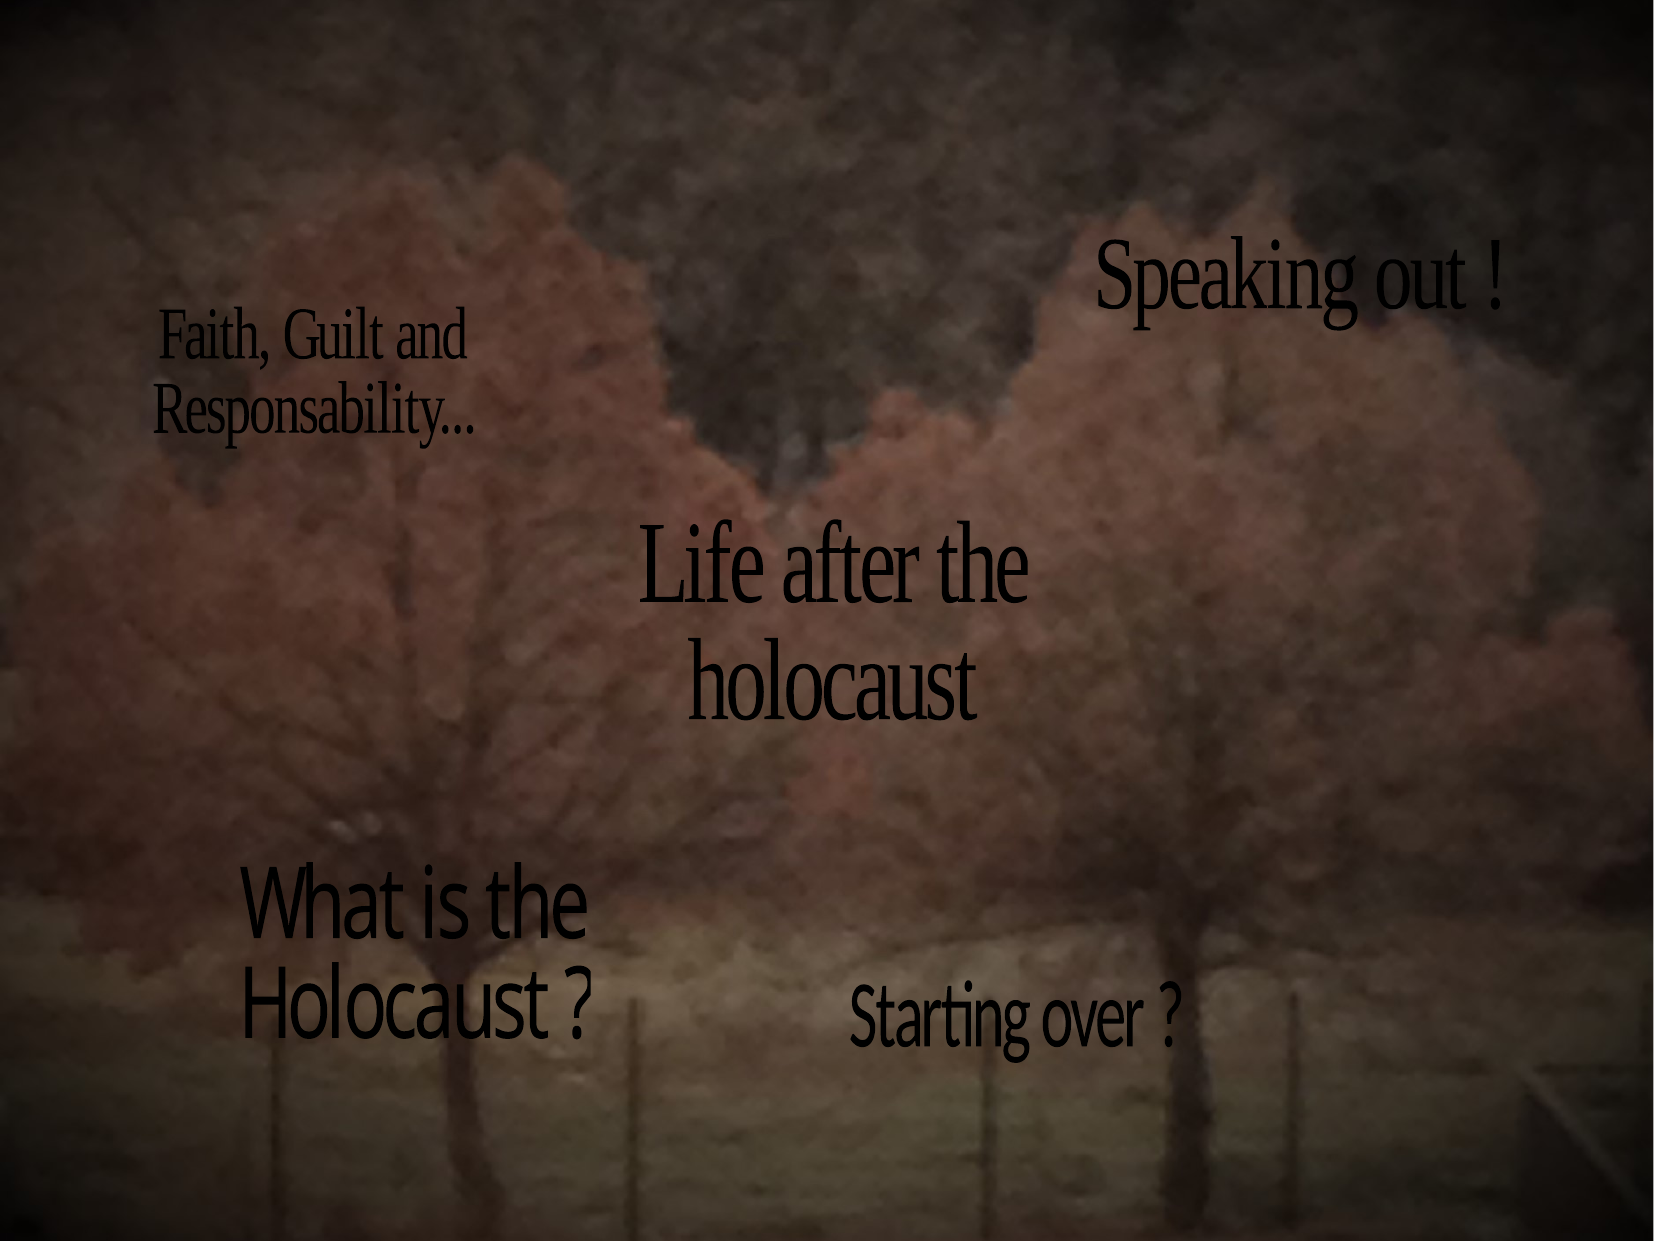

Speaking out !
Faith, Guilt and
Responsability...
Life after the
holocaust
What is the
Holocaust ?
Starting over ?